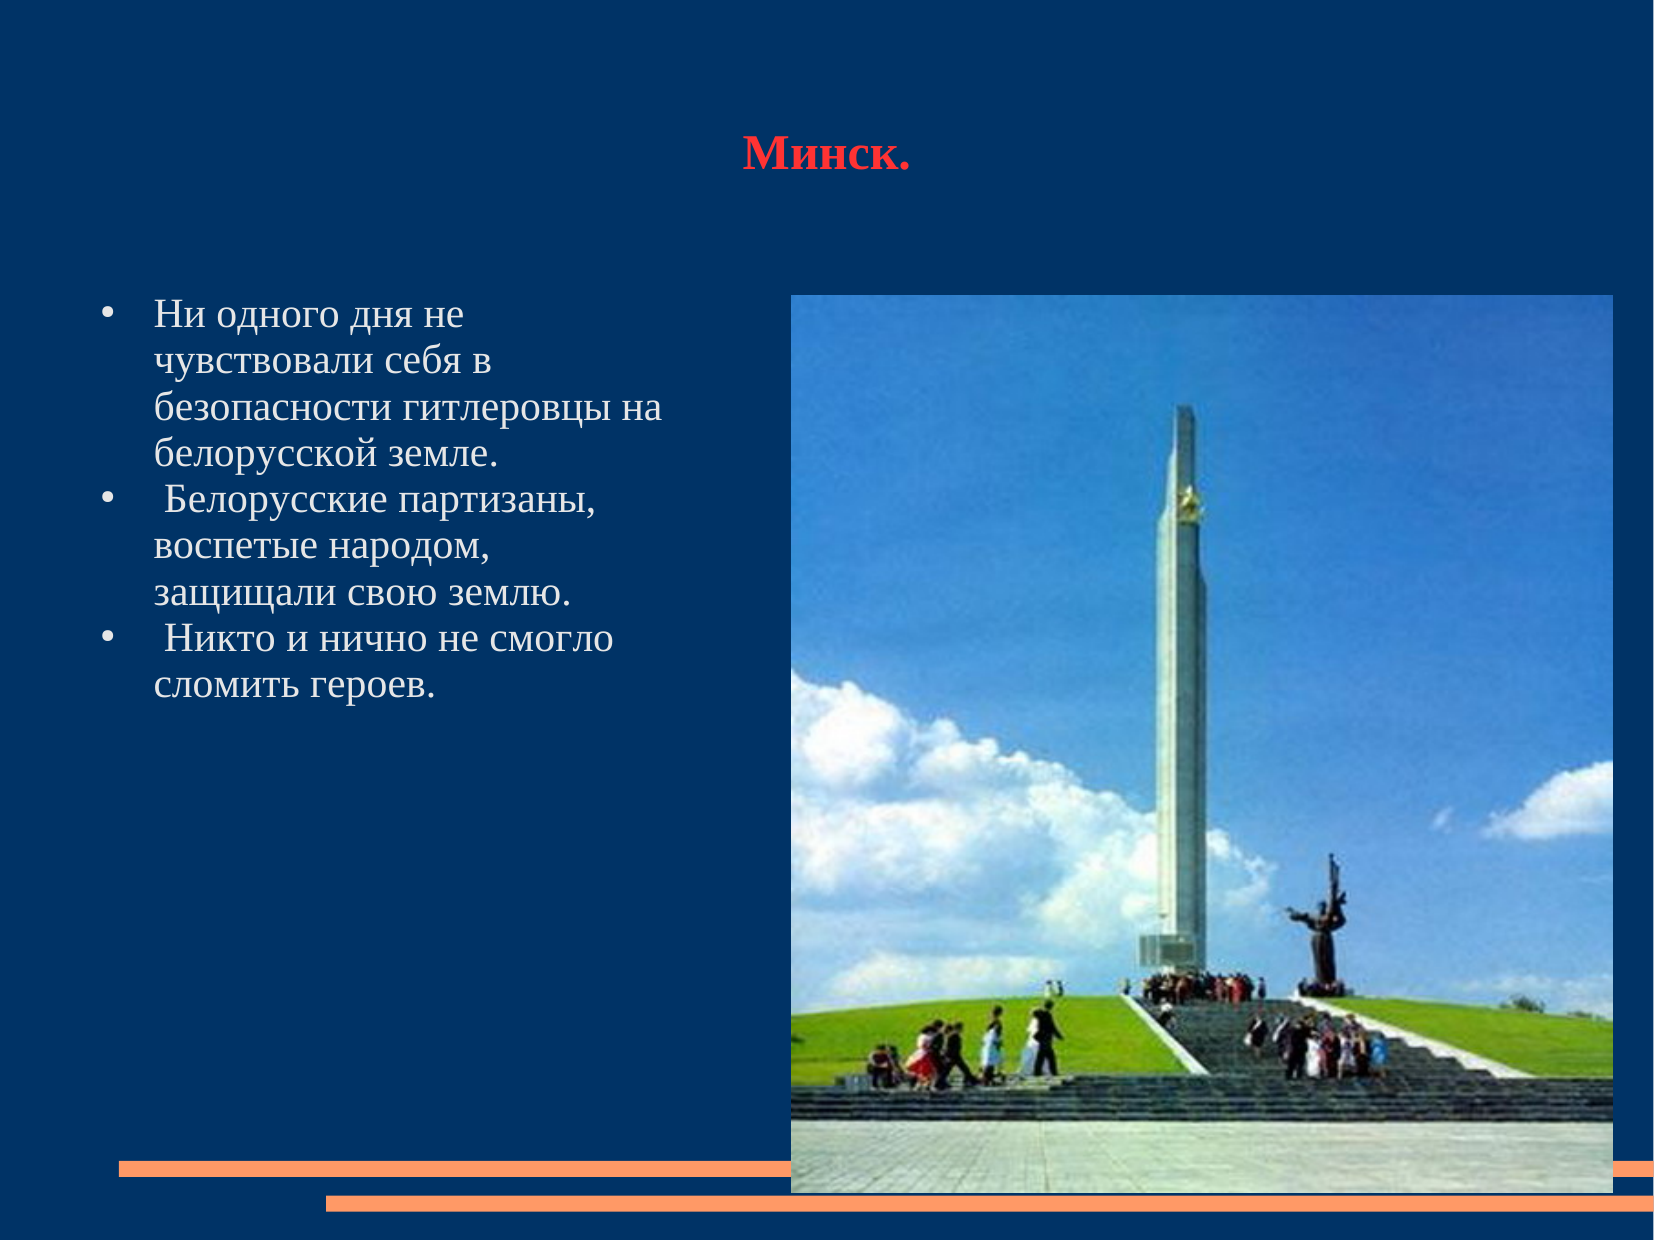

# Минск.
Ни одного дня не чувствовали себя в безопасности гитлеровцы на белорусской земле.
 Белорусские партизаны, воспетые народом, защищали свою землю.
 Никто и нично не смогло сломить героев.